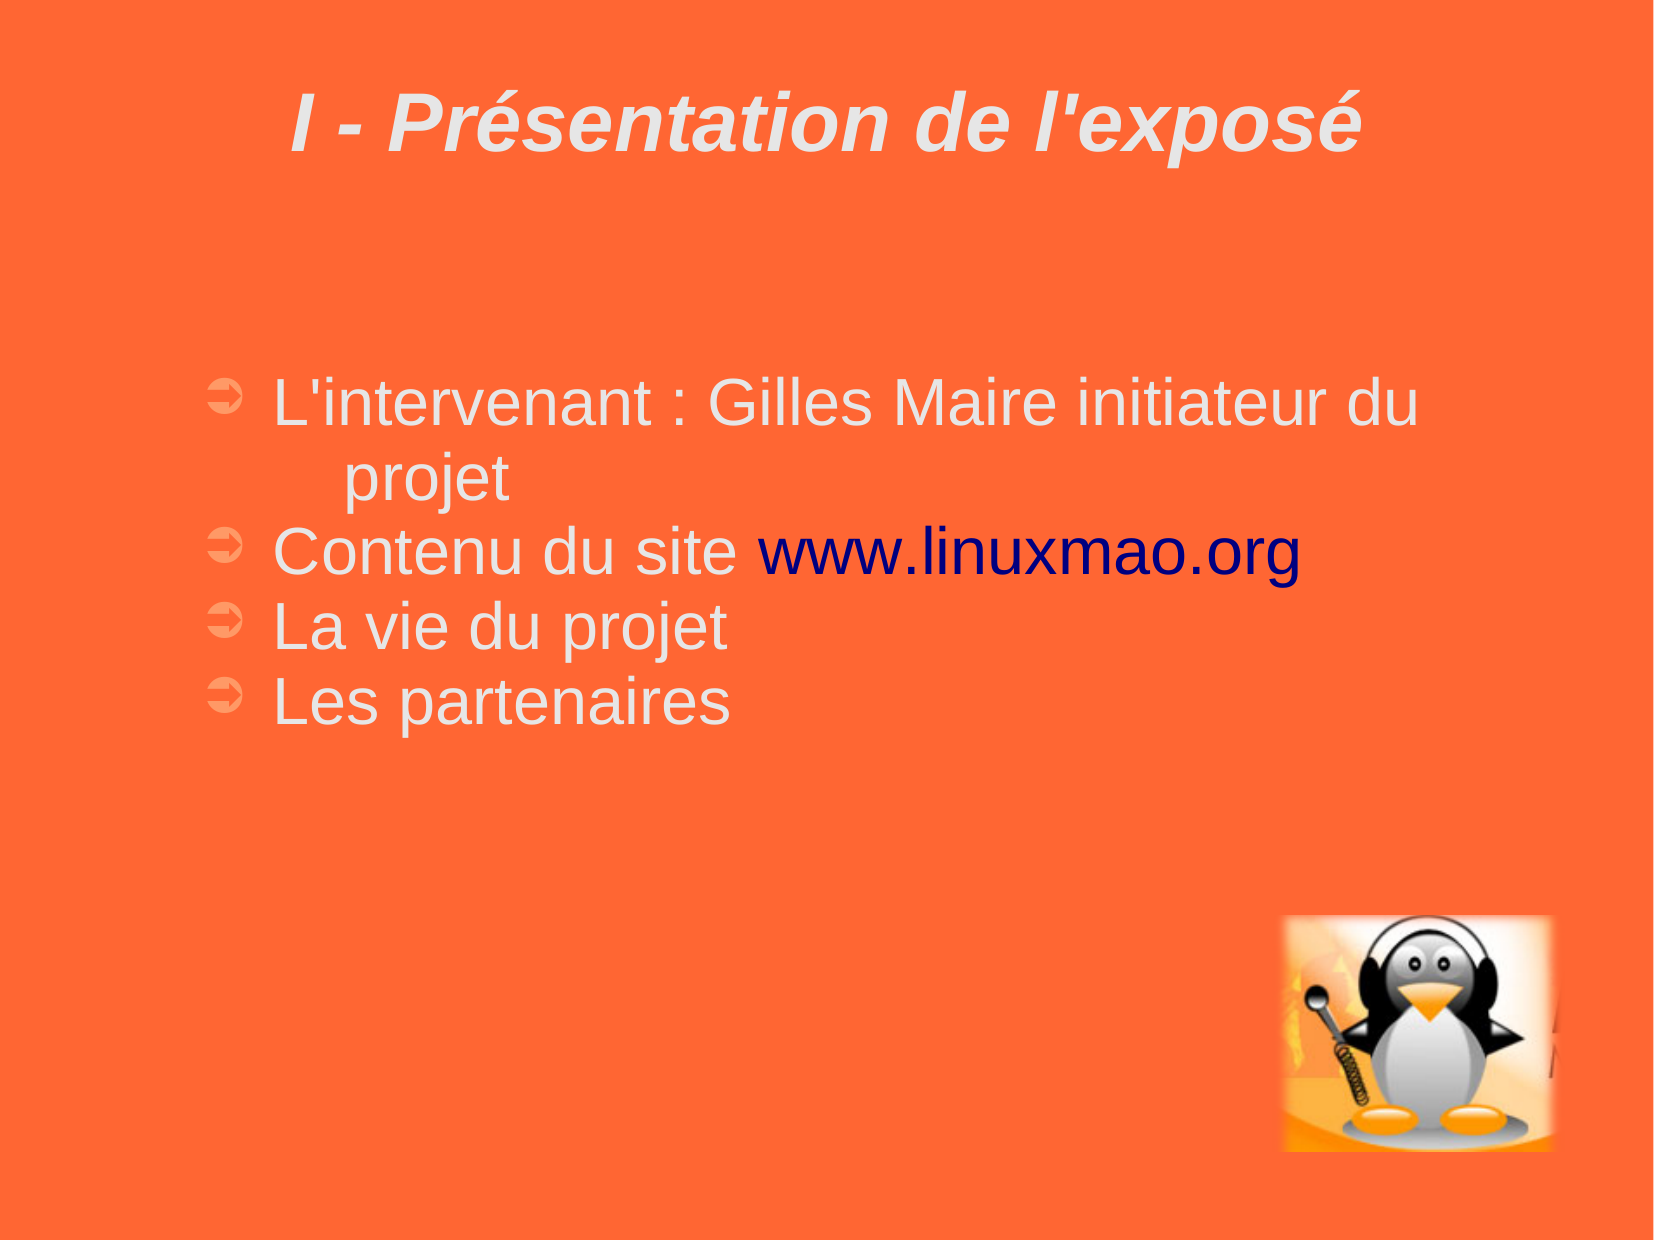

# I - Présentation de l'exposé
L'intervenant : Gilles Maire initiateur du projet
Contenu du site www.linuxmao.org
La vie du projet
Les partenaires